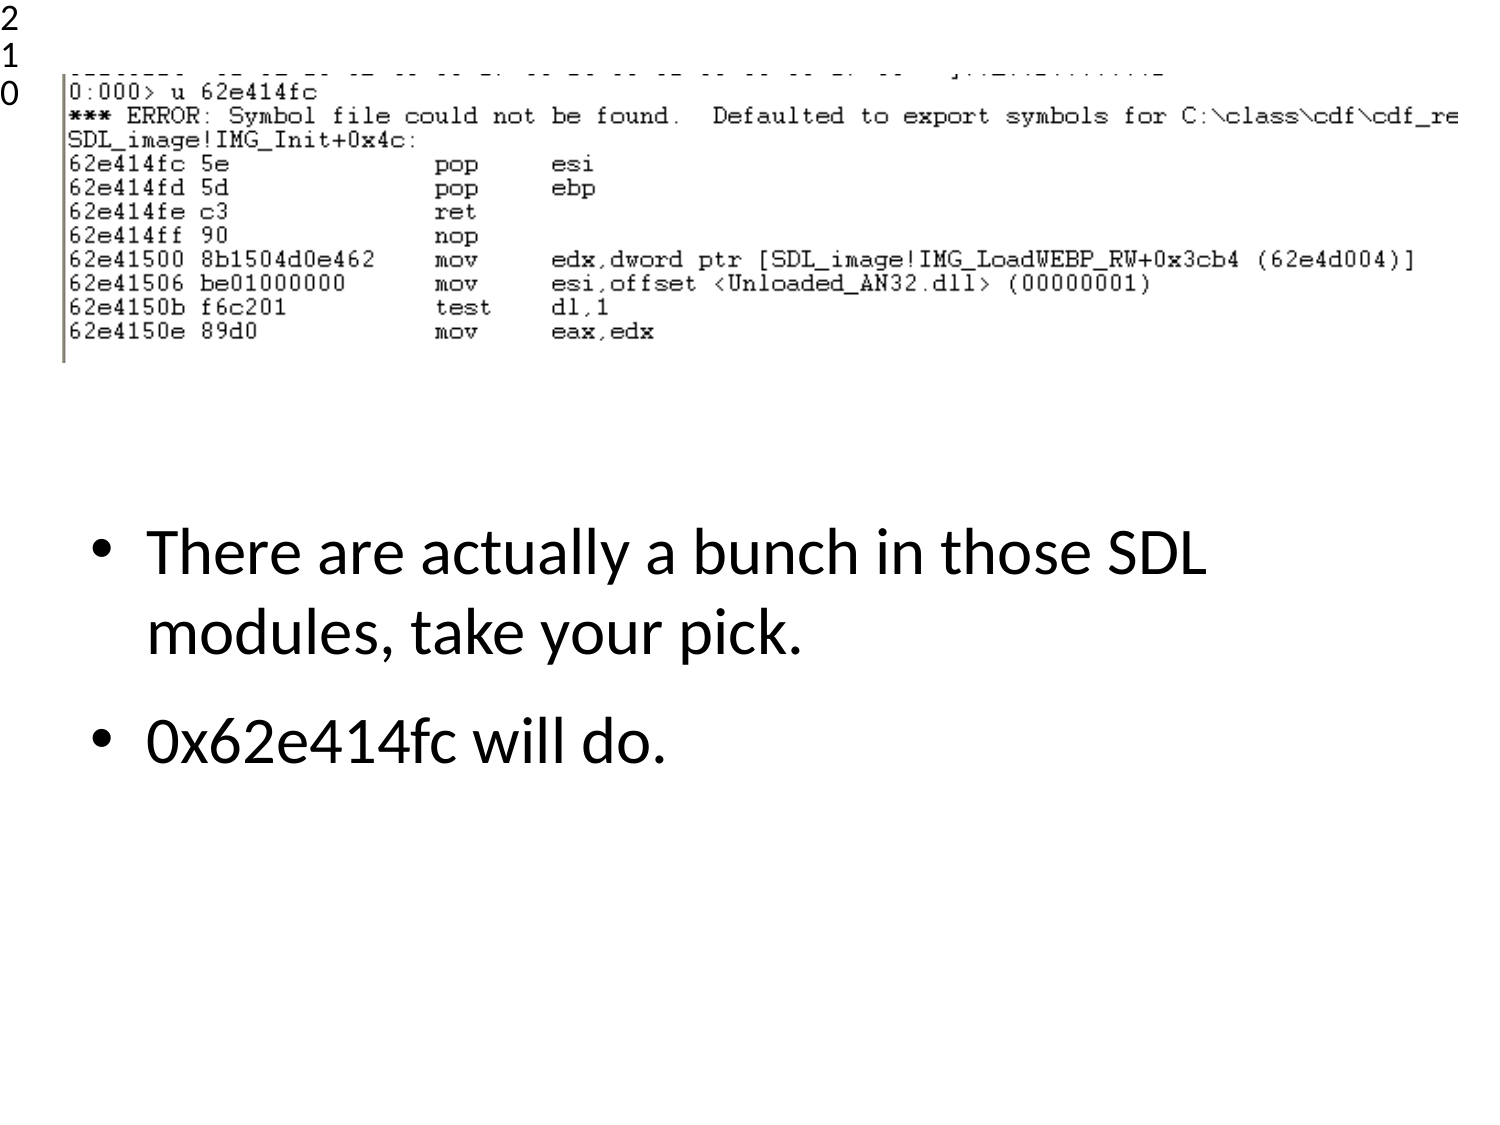

# There are actually a bunch in those SDL modules, take your pick.
0x62e414fc will do.